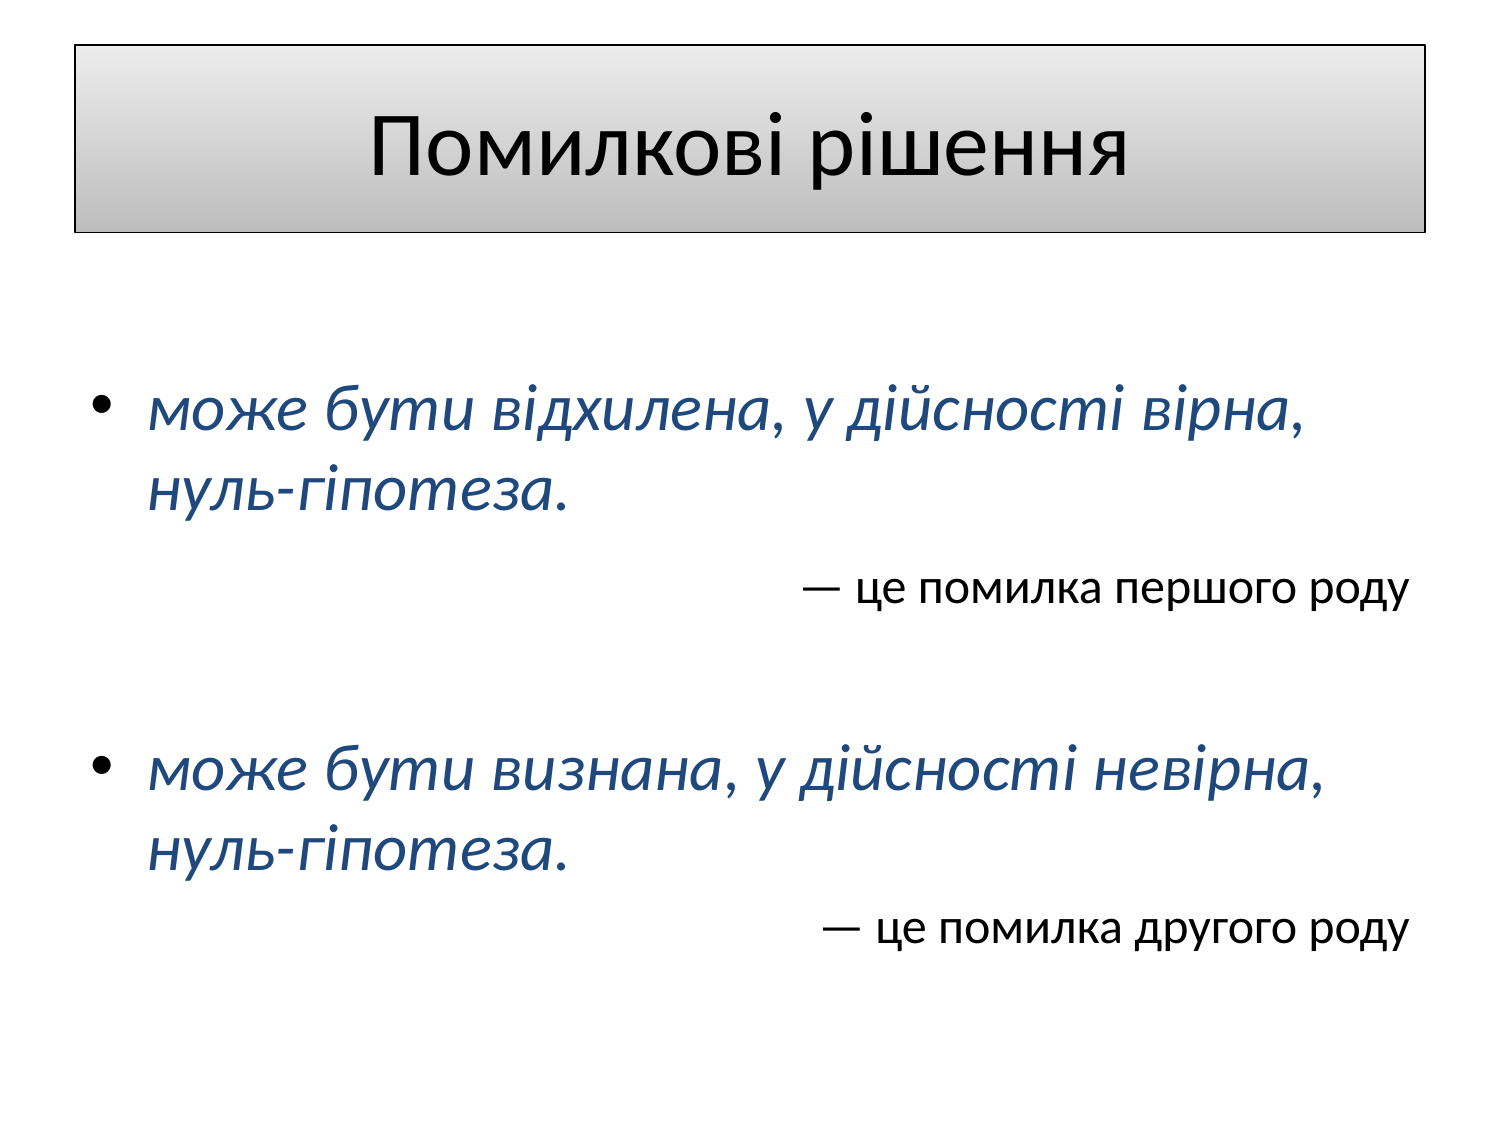

# Помилкові рішення
може бути відхилена, у дійсності вірна, нуль-гіпотеза.
 — це помилка першого роду
може бути визнана, у дійсності невірна, нуль-гіпотеза.
— це помилка другого роду